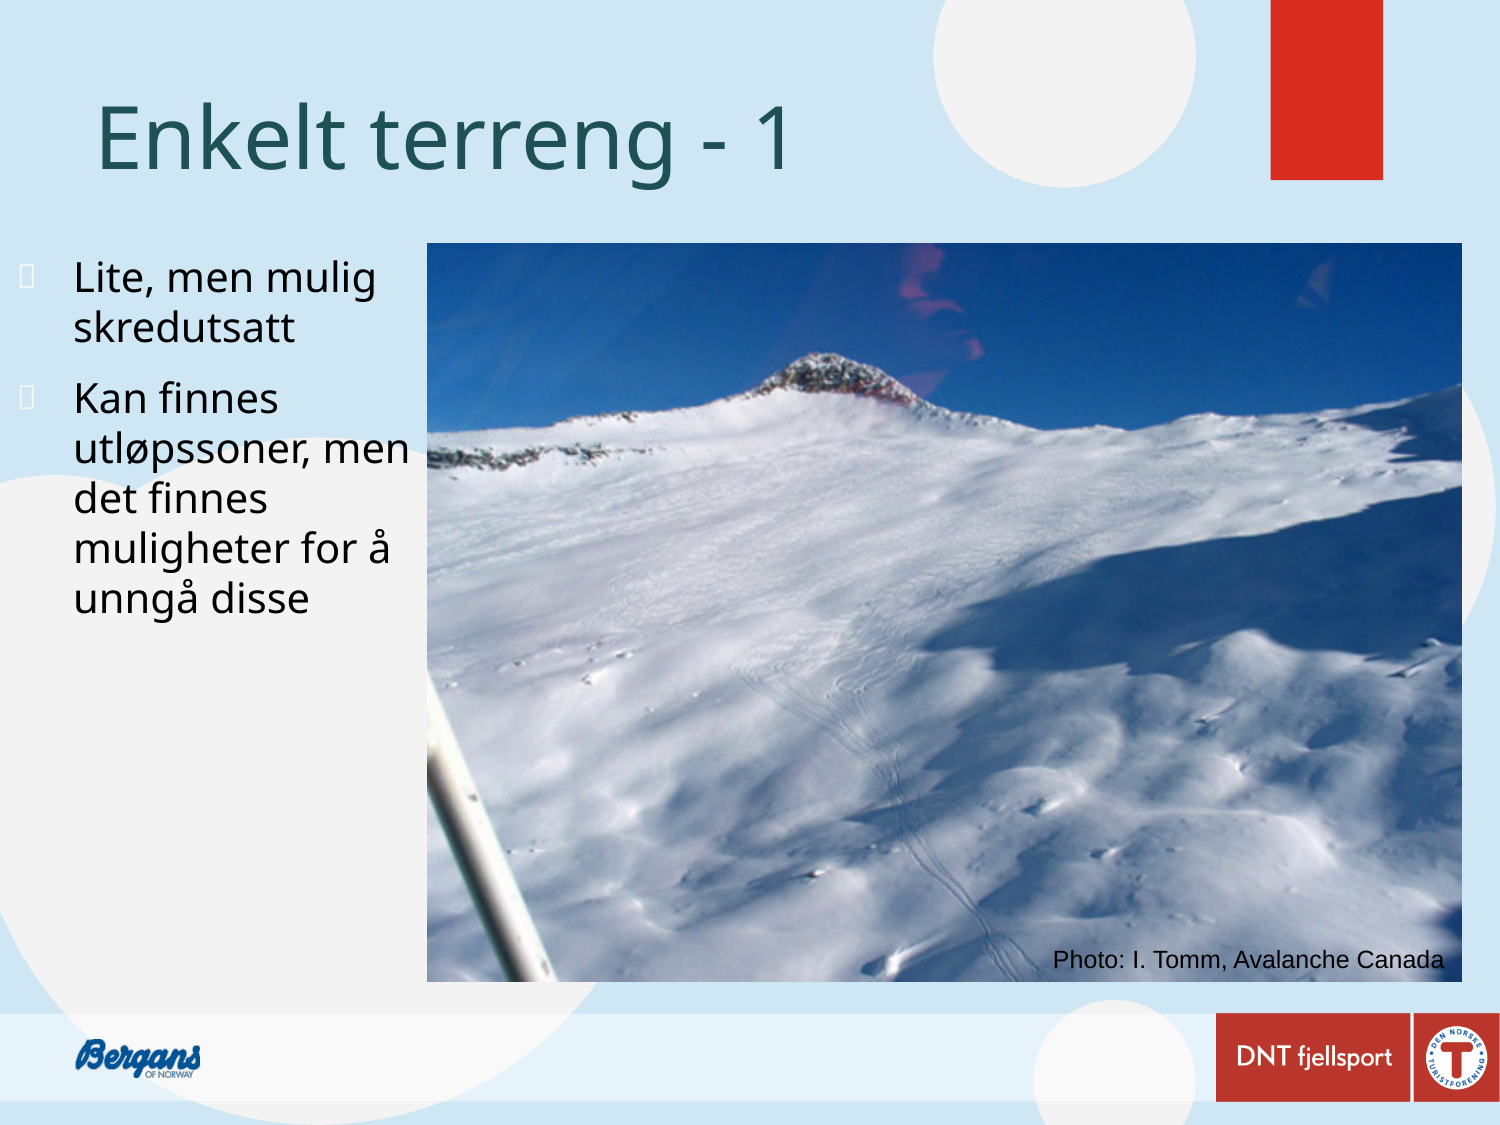

# Enkelt terreng - 1
Lite, men mulig skredutsatt
Kan finnes utløpssoner, men det finnes muligheter for å unngå disse
Photo: I. Tomm, Avalanche Canada